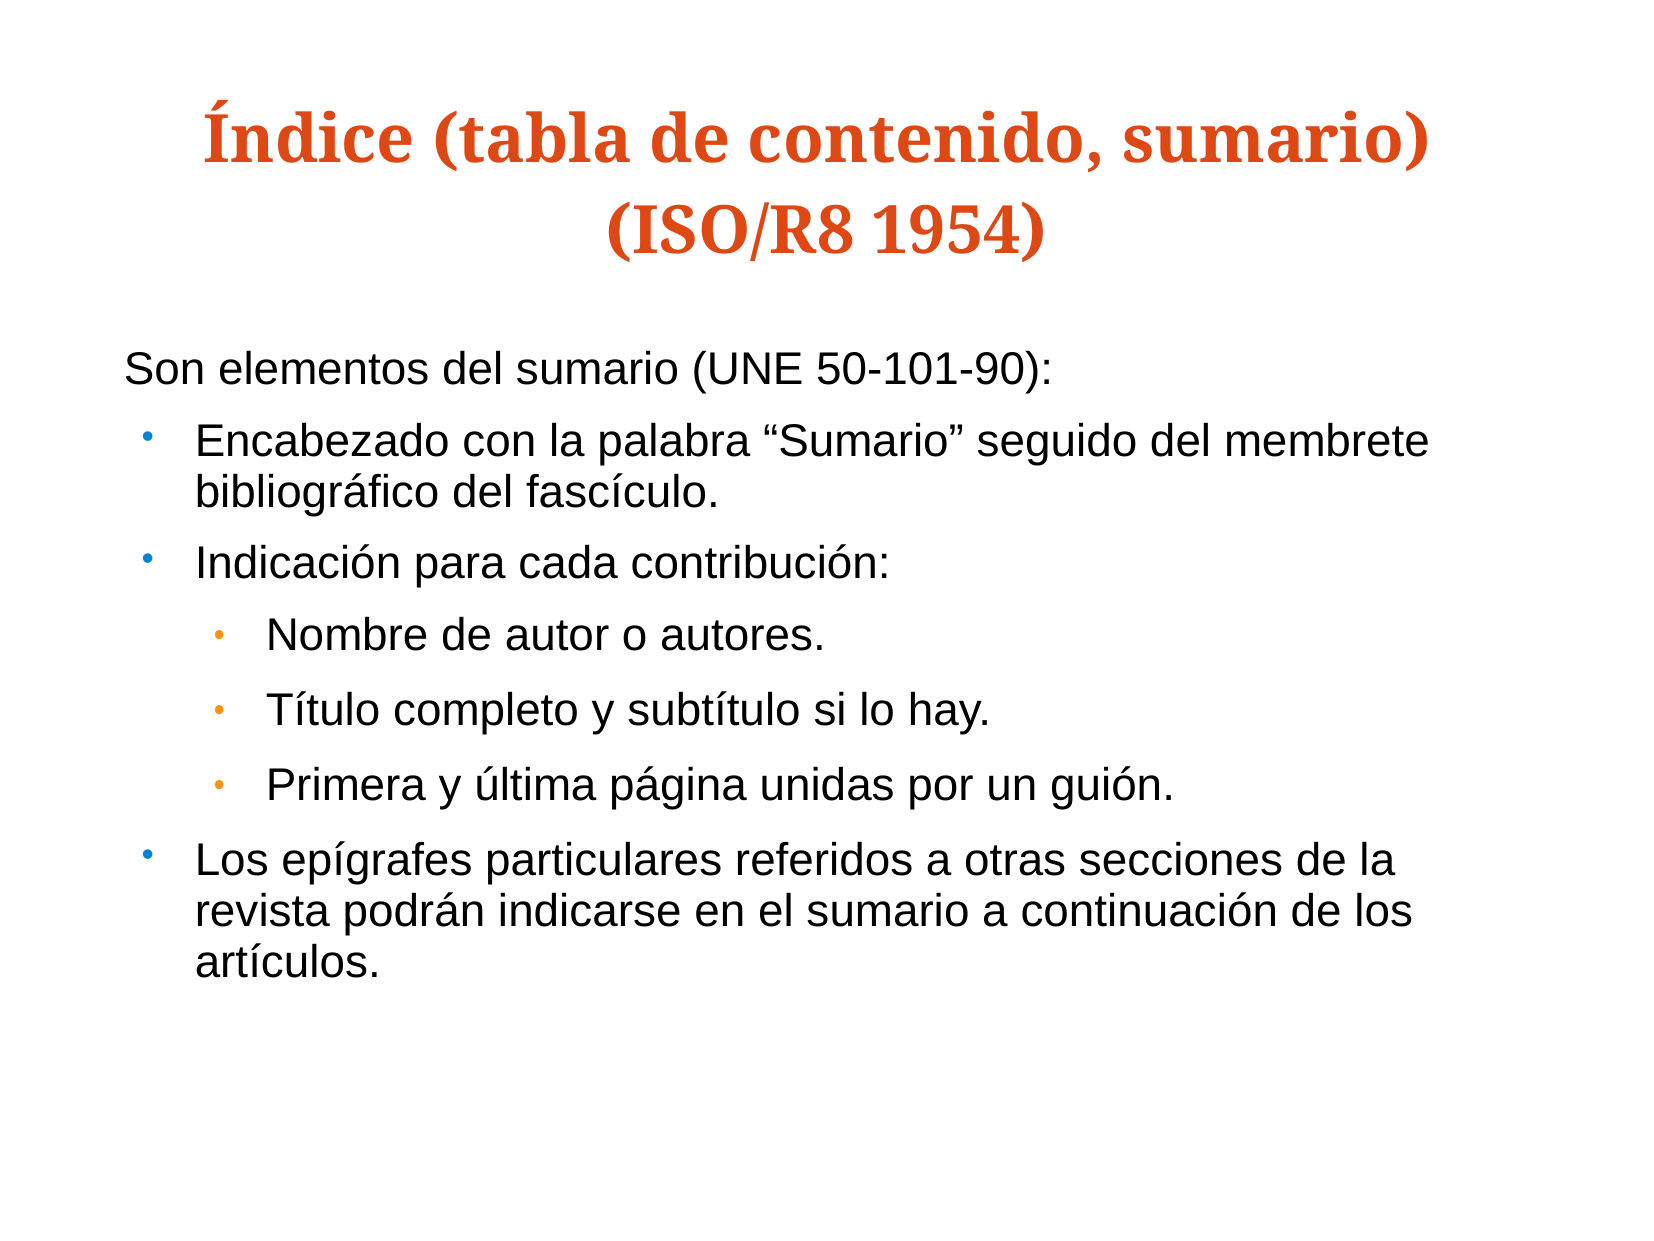

# Índice (tabla de contenido, sumario) (ISO/R8 1954)
Son elementos del sumario (UNE 50-101-90):
Encabezado con la palabra “Sumario” seguido del membrete bibliográfico del fascículo.
Indicación para cada contribución:
Nombre de autor o autores.
Título completo y subtítulo si lo hay.
Primera y última página unidas por un guión.
Los epígrafes particulares referidos a otras secciones de la revista podrán indicarse en el sumario a continuación de los artículos.